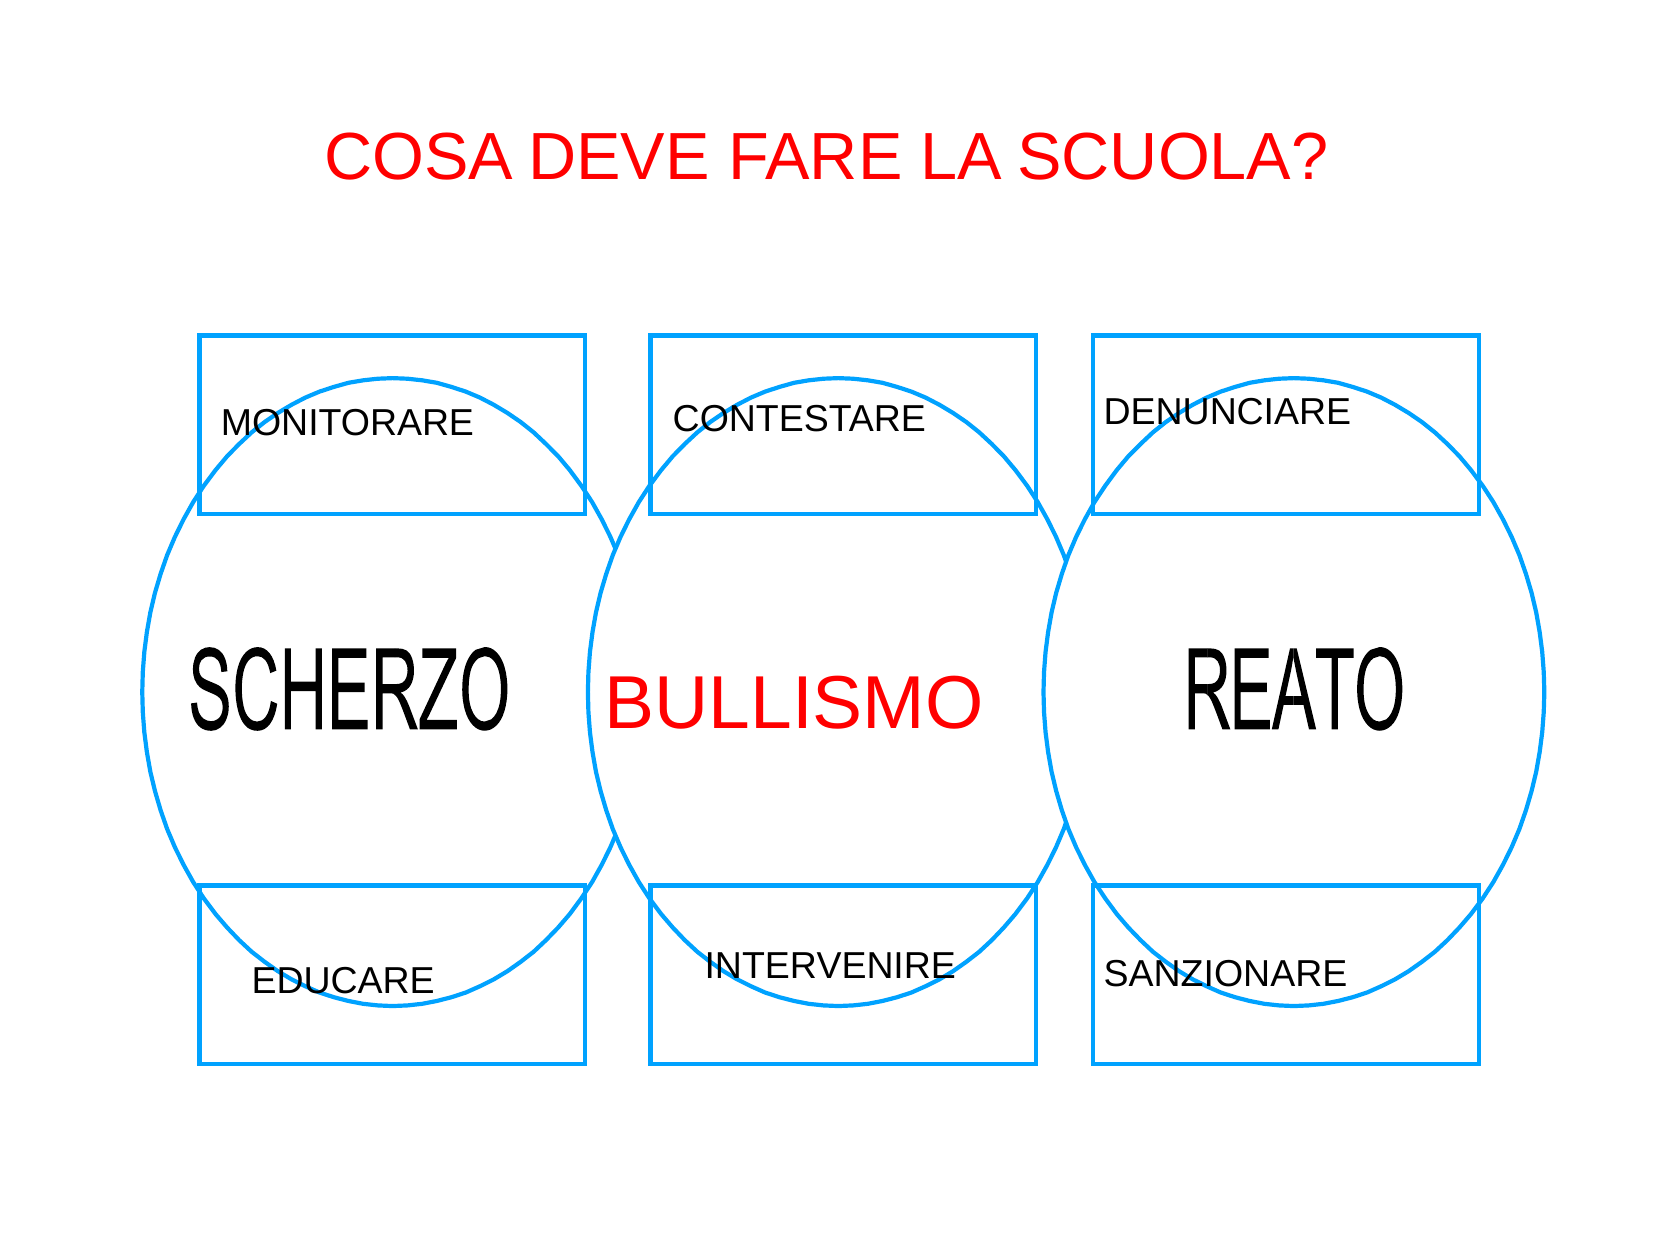

# COSA DEVE FARE LA SCUOLA?
DENUNCIARE
CONTESTARE
MONITORARE
BULLISMO
INTERVENIRE
SANZIONARE
EDUCARE